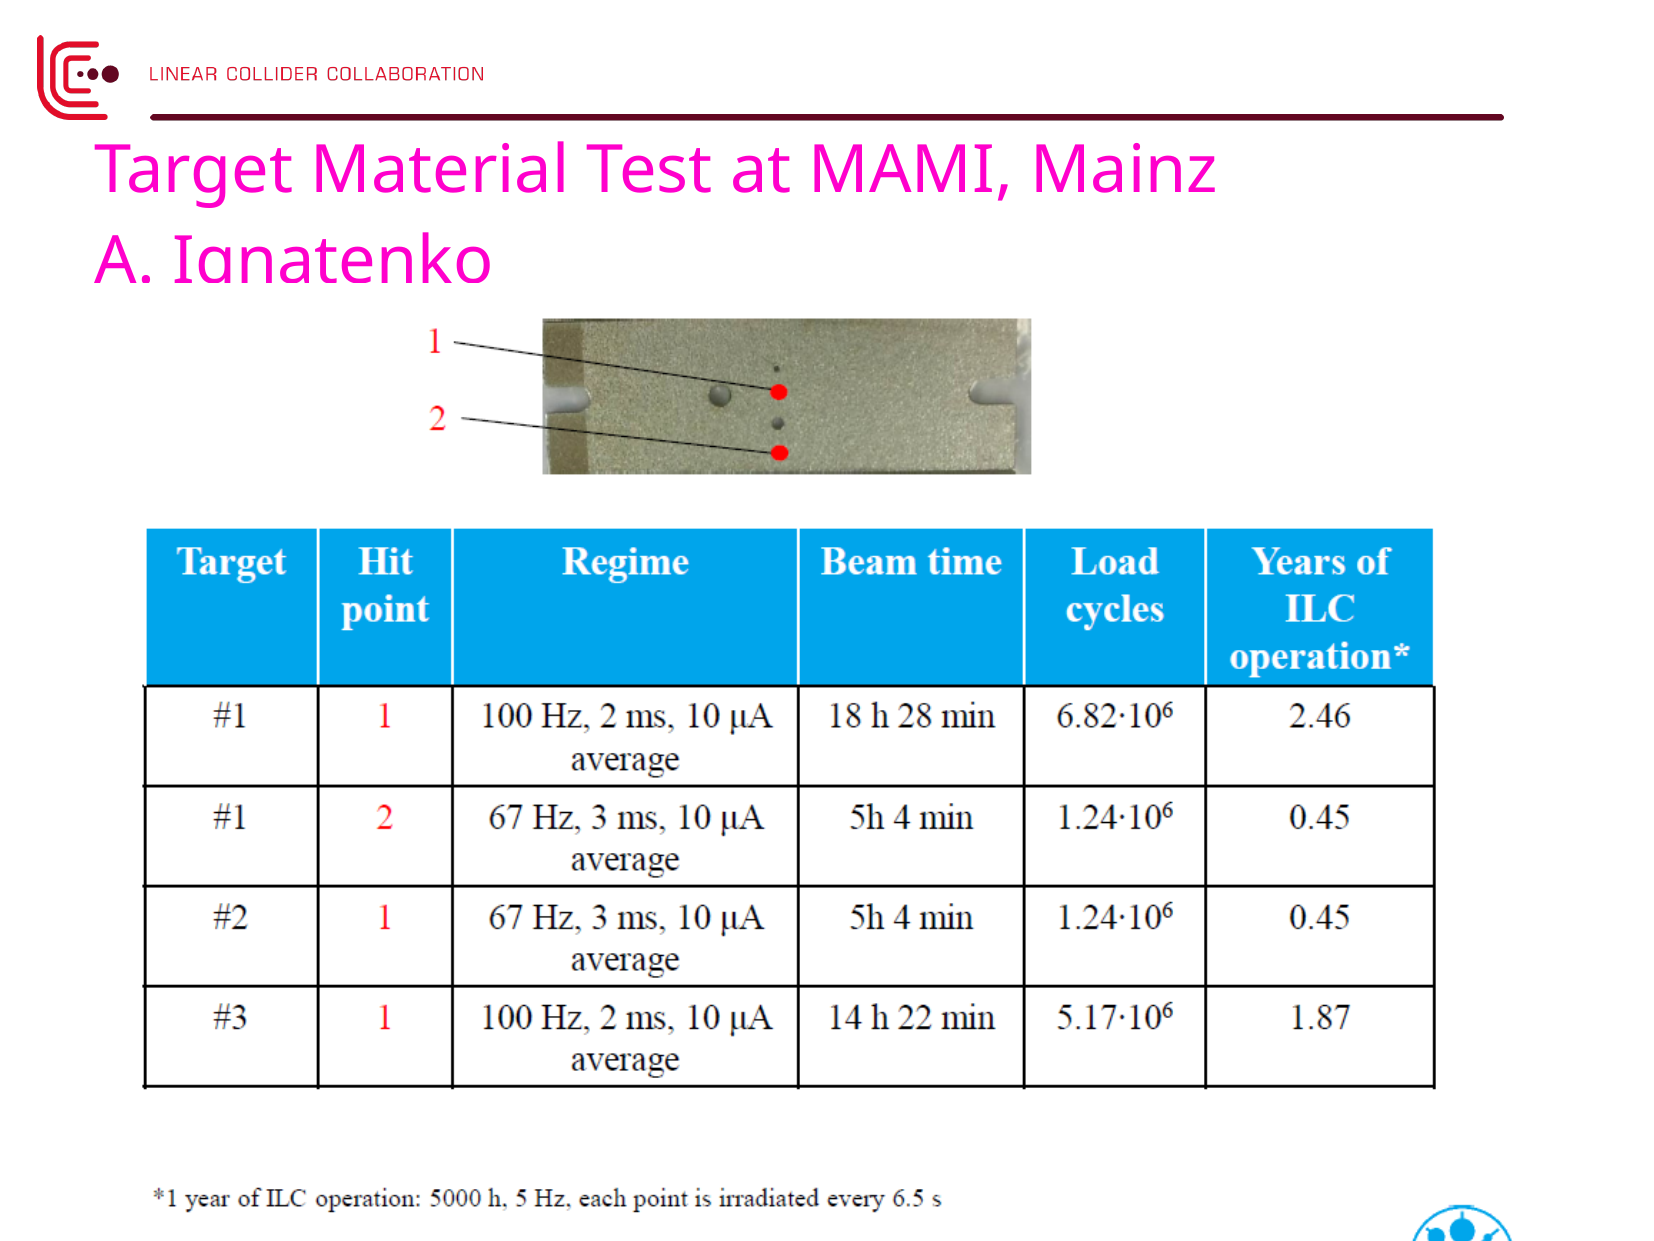

# Target Material Test at MAMI, Mainz A. Ignatenko